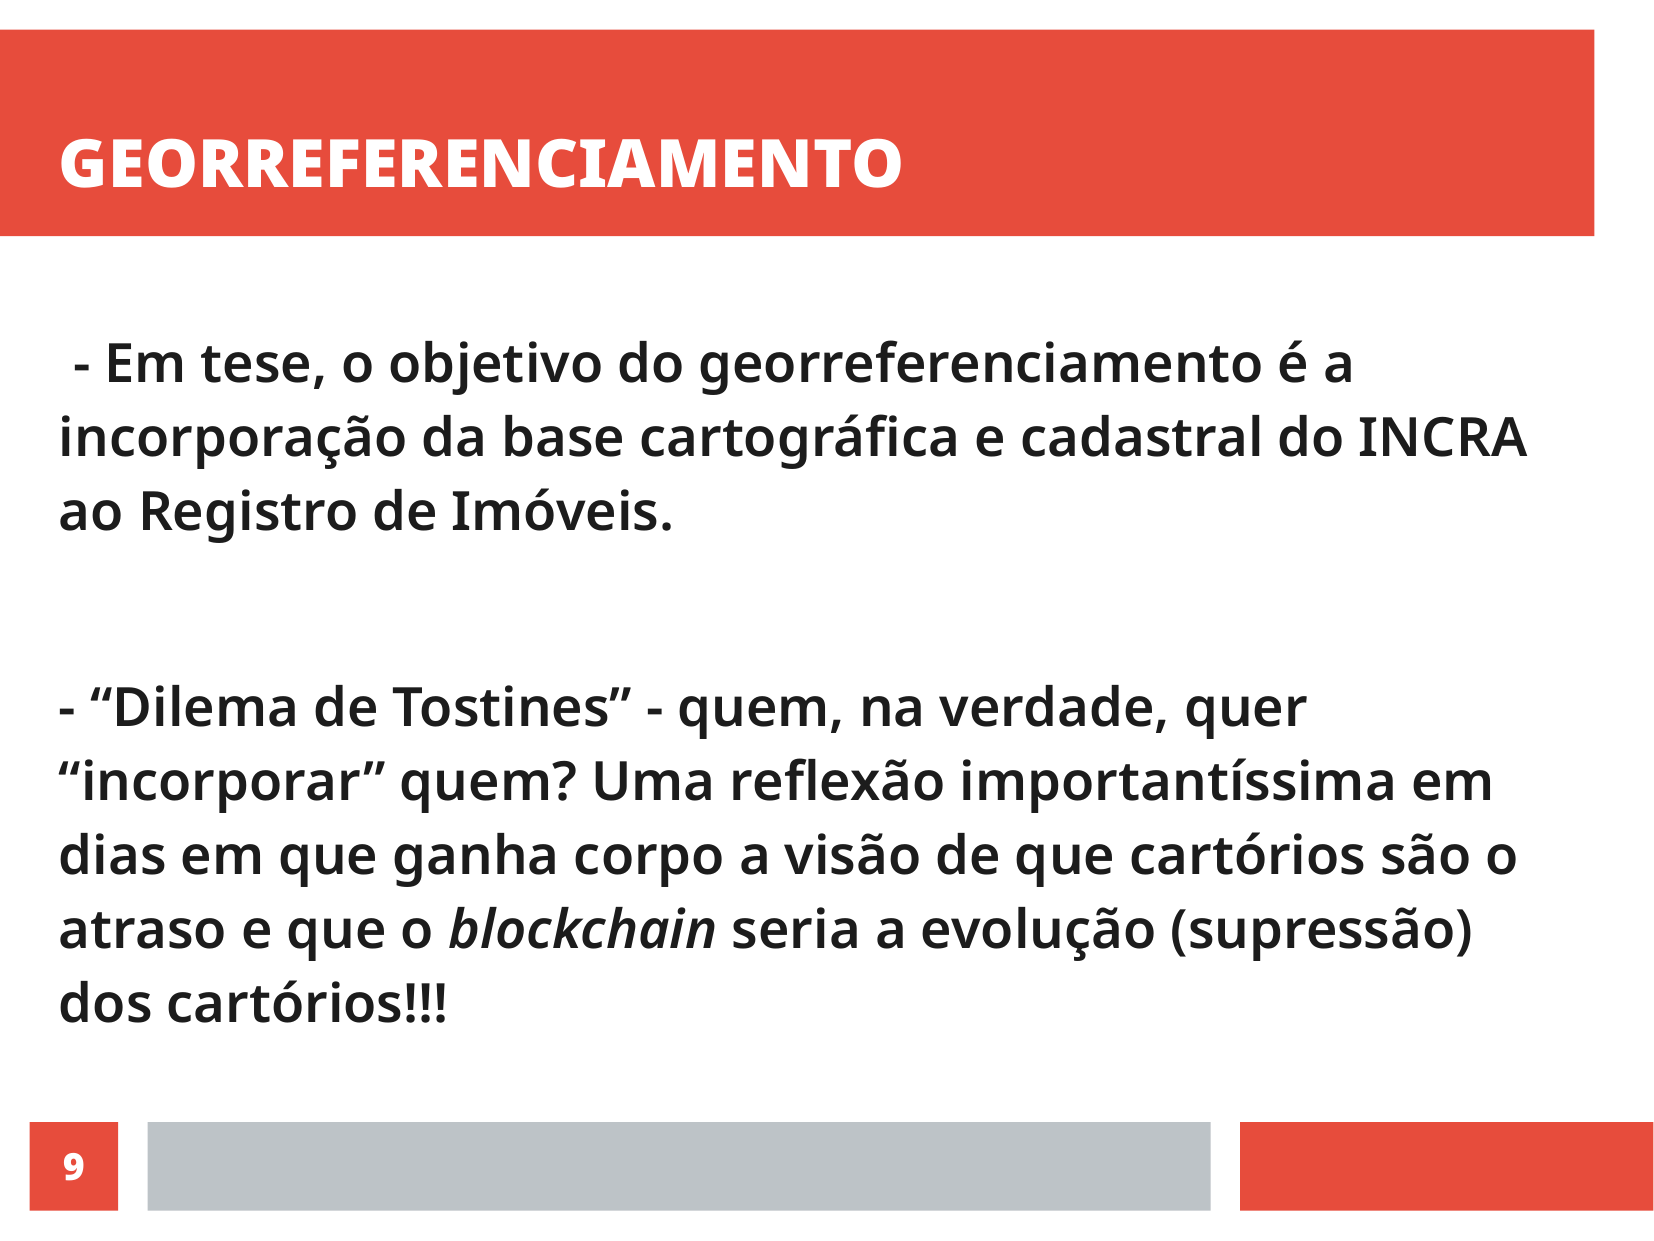

# GEORREFERENCIAMENTO
 - Em tese, o objetivo do georreferenciamento é a incorporação da base cartográfica e cadastral do INCRA ao Registro de Imóveis.
- “Dilema de Tostines” - quem, na verdade, quer “incorporar” quem? Uma reflexão importantíssima em dias em que ganha corpo a visão de que cartórios são o atraso e que o blockchain seria a evolução (supressão) dos cartórios!!!
9